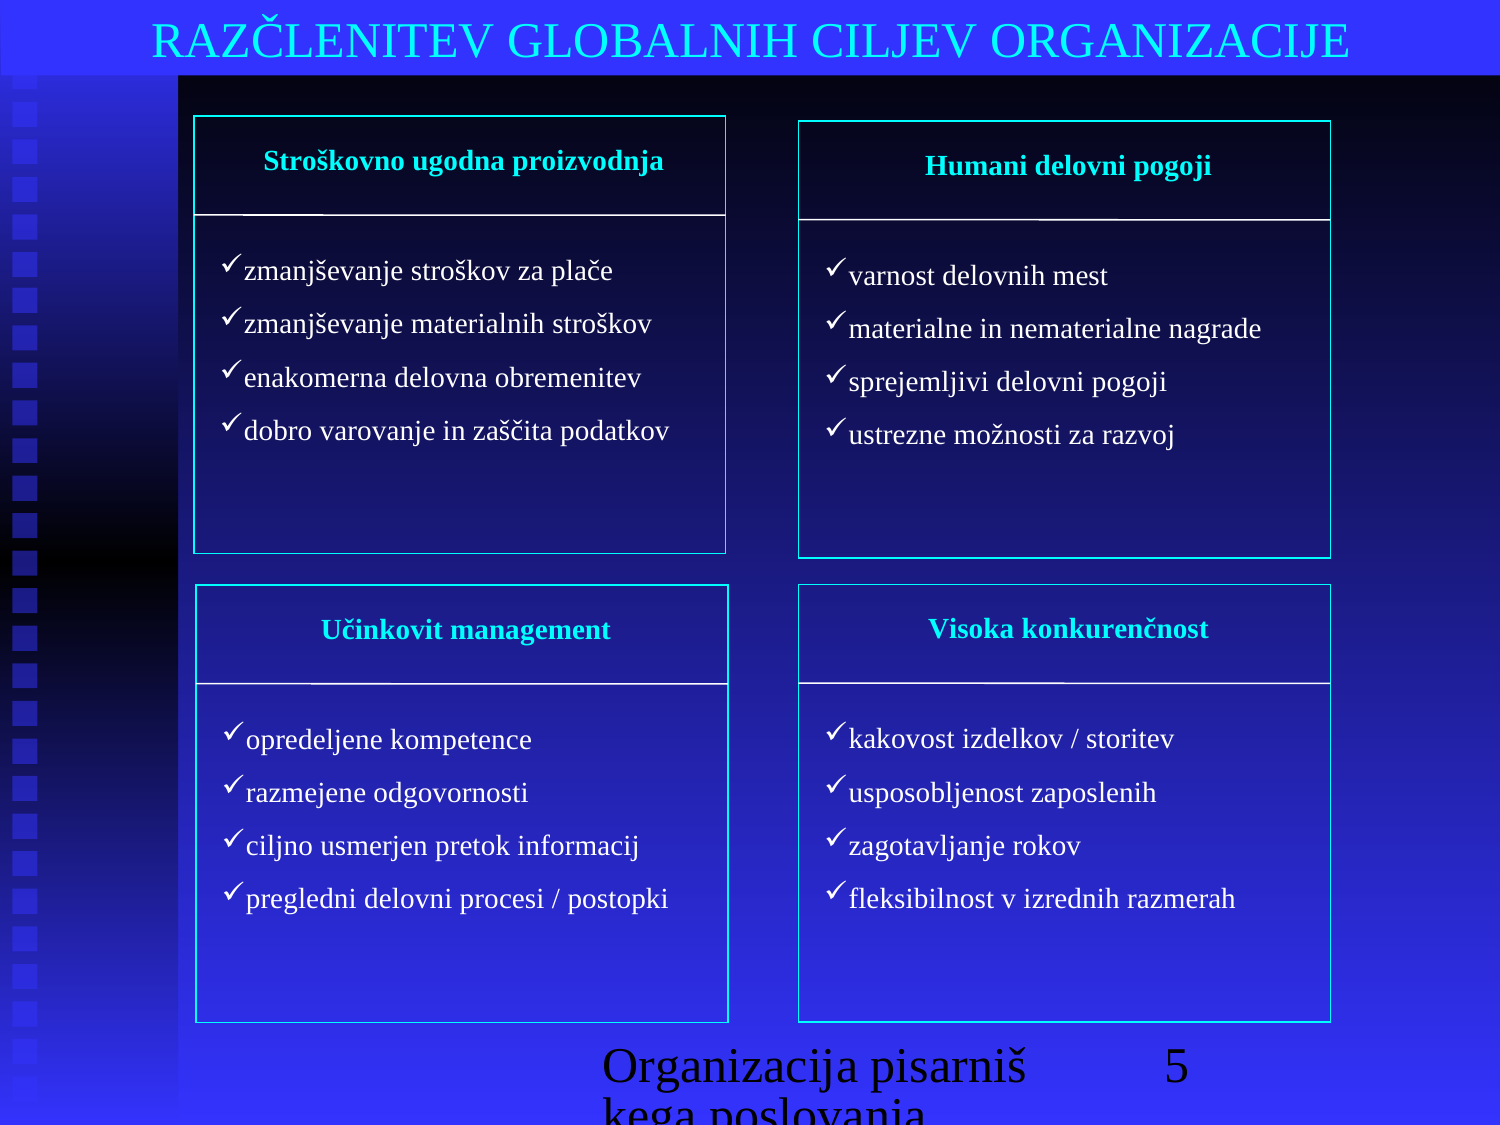

RAZČLENITEV GLOBALNIH CILJEV ORGANIZACIJE
Stroškovno ugodna proizvodnja
zmanjševanje stroškov za plače
zmanjševanje materialnih stroškov
enakomerna delovna obremenitev
dobro varovanje in zaščita podatkov
Humani delovni pogoji
varnost delovnih mest
materialne in nematerialne nagrade
sprejemljivi delovni pogoji
ustrezne možnosti za razvoj
Visoka konkurenčnost
kakovost izdelkov / storitev
usposobljenost zaposlenih
zagotavljanje rokov
fleksibilnost v izrednih razmerah
Učinkovit management
opredeljene kompetence
razmejene odgovornosti
ciljno usmerjen pretok informacij
pregledni delovni procesi / postopki
Organizacija pisarniškega poslovanja
5